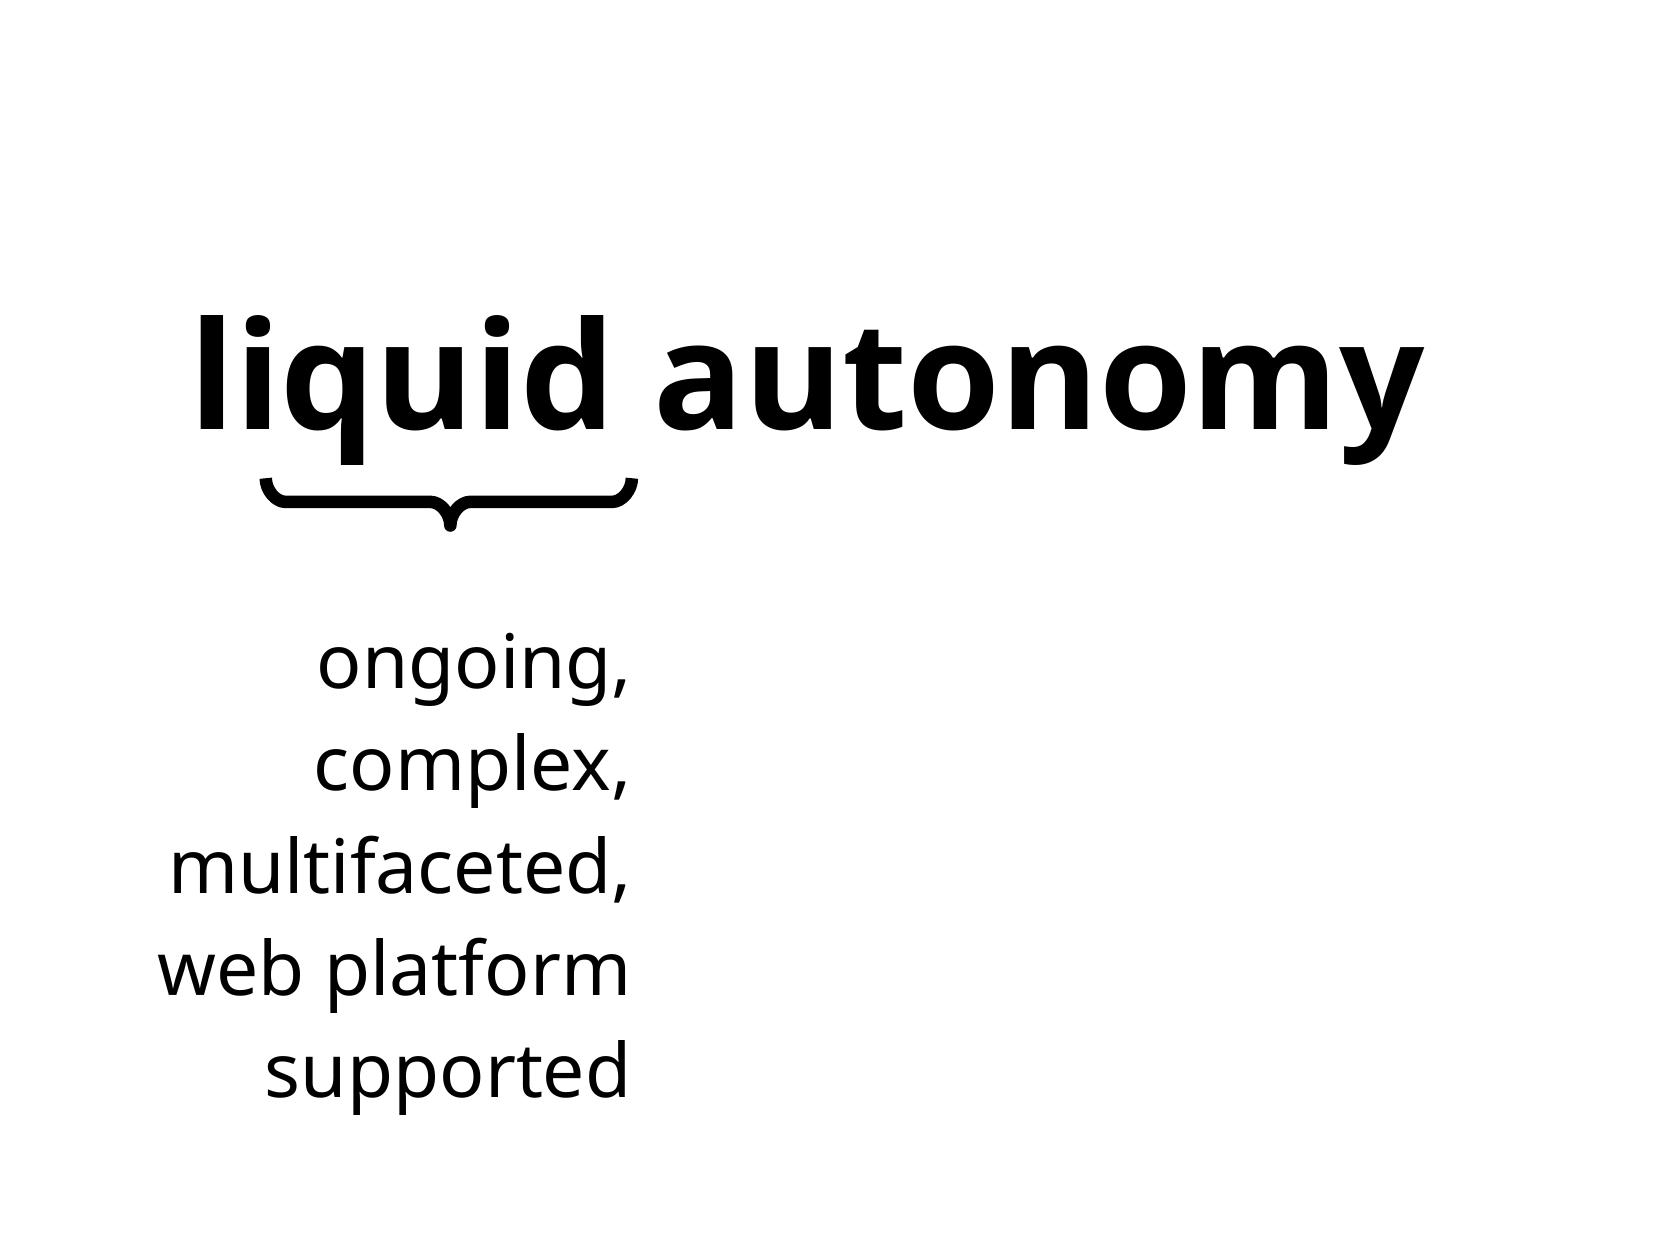

# liquid autonomy
 ongoing,
complex,
 multifaceted,
 web platform supported